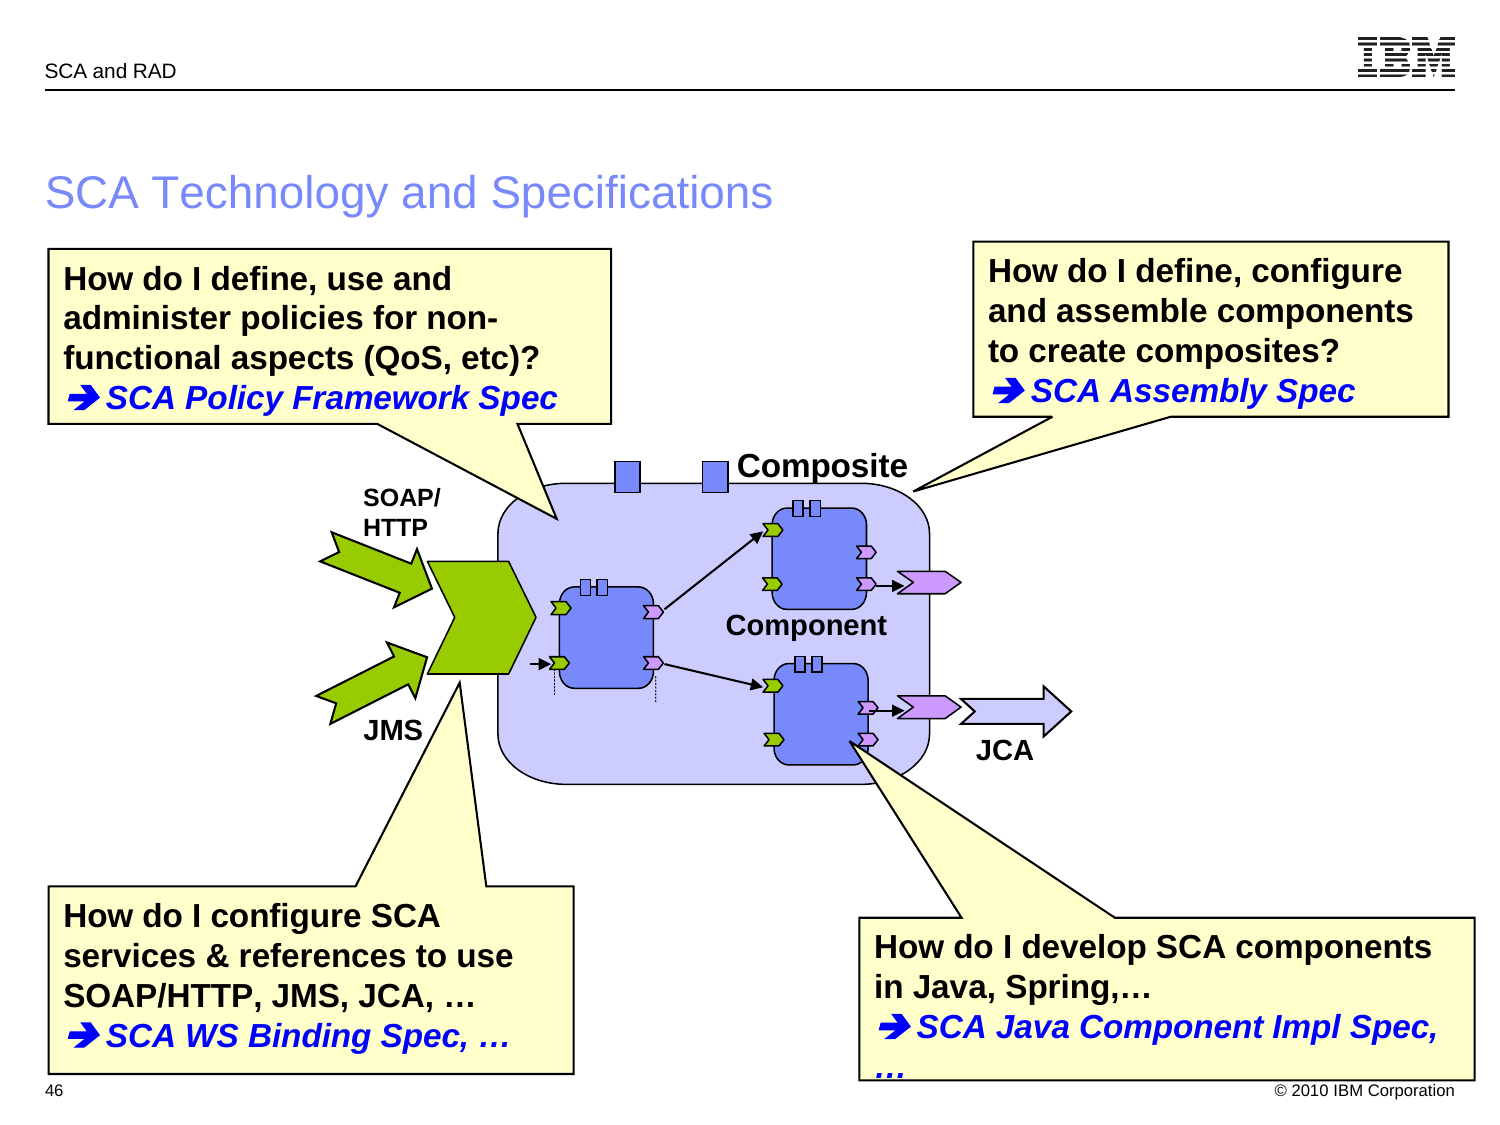

# SCA Technology and Specifications
How do I define, configure and assemble components to create composites?
 SCA Assembly Spec
How do I define, use and administer policies for non-functional aspects (QoS, etc)?
 SCA Policy Framework Spec
Composite
SOAP/
HTTP
Component
JMS
JCA
How do I configure SCA services & references to use SOAP/HTTP, JMS, JCA, …
 SCA WS Binding Spec, …
How do I develop SCA components in Java, Spring,…
 SCA Java Component Impl Spec, …
46